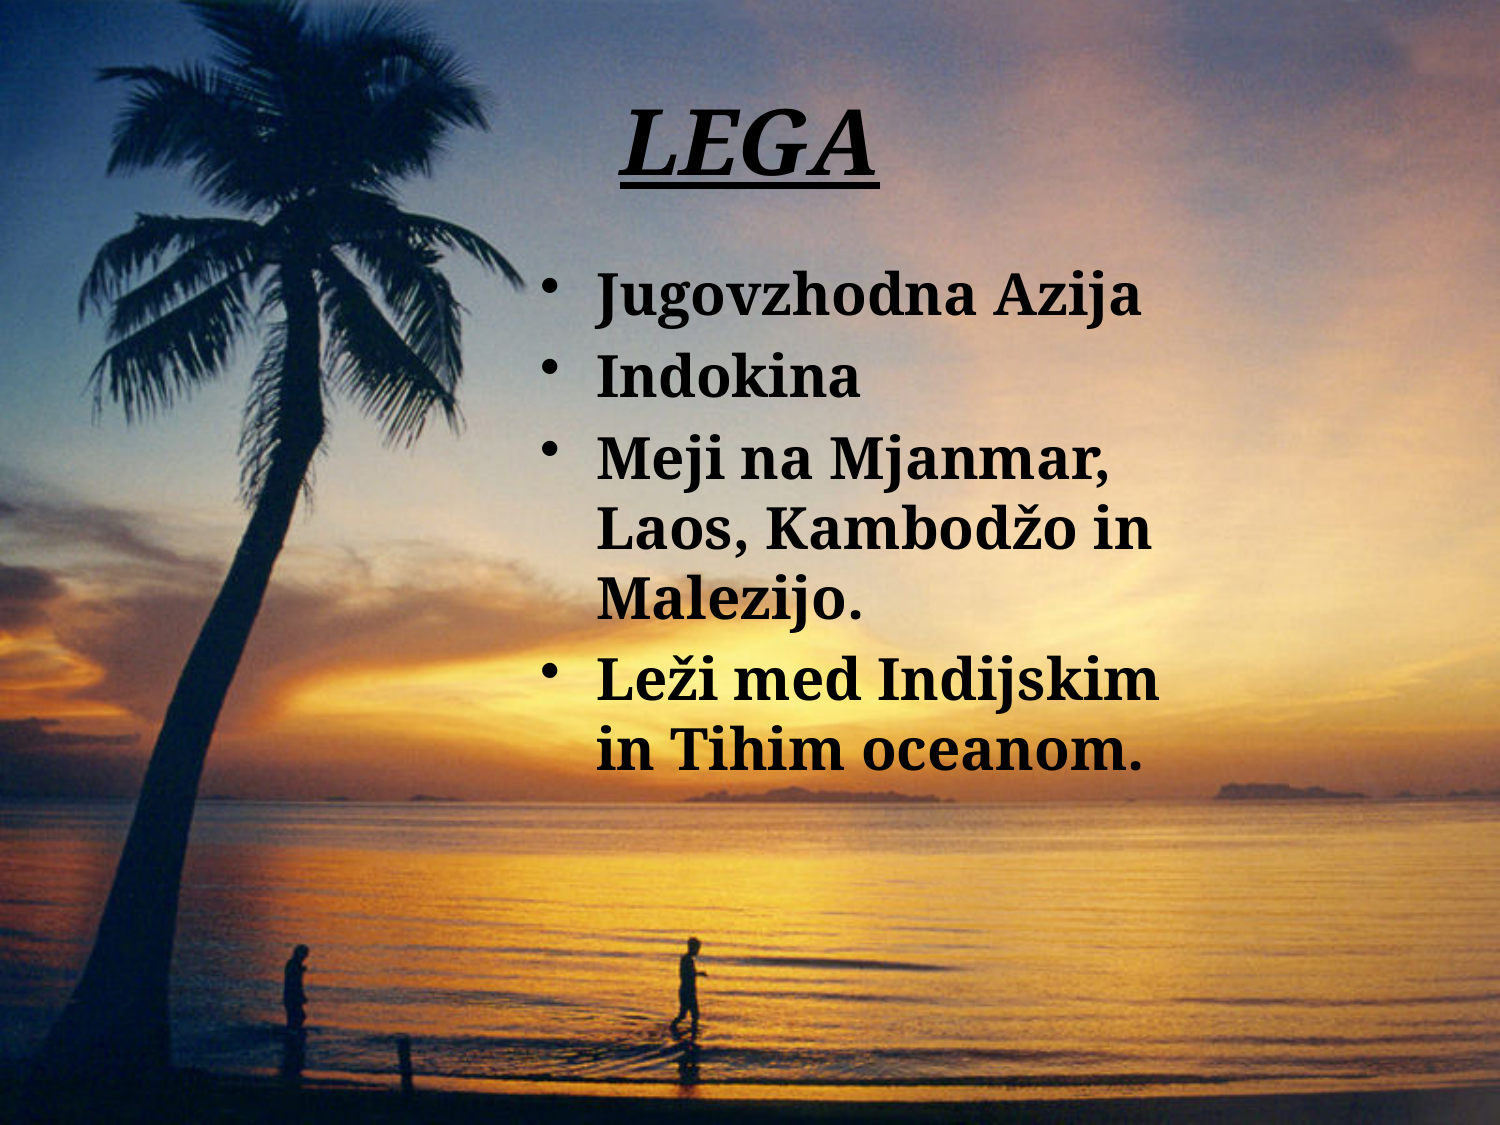

# LEGA
Jugovzhodna Azija
Indokina
Meji na Mjanmar, Laos, Kambodžo in Malezijo.
Leži med Indijskim in Tihim oceanom.